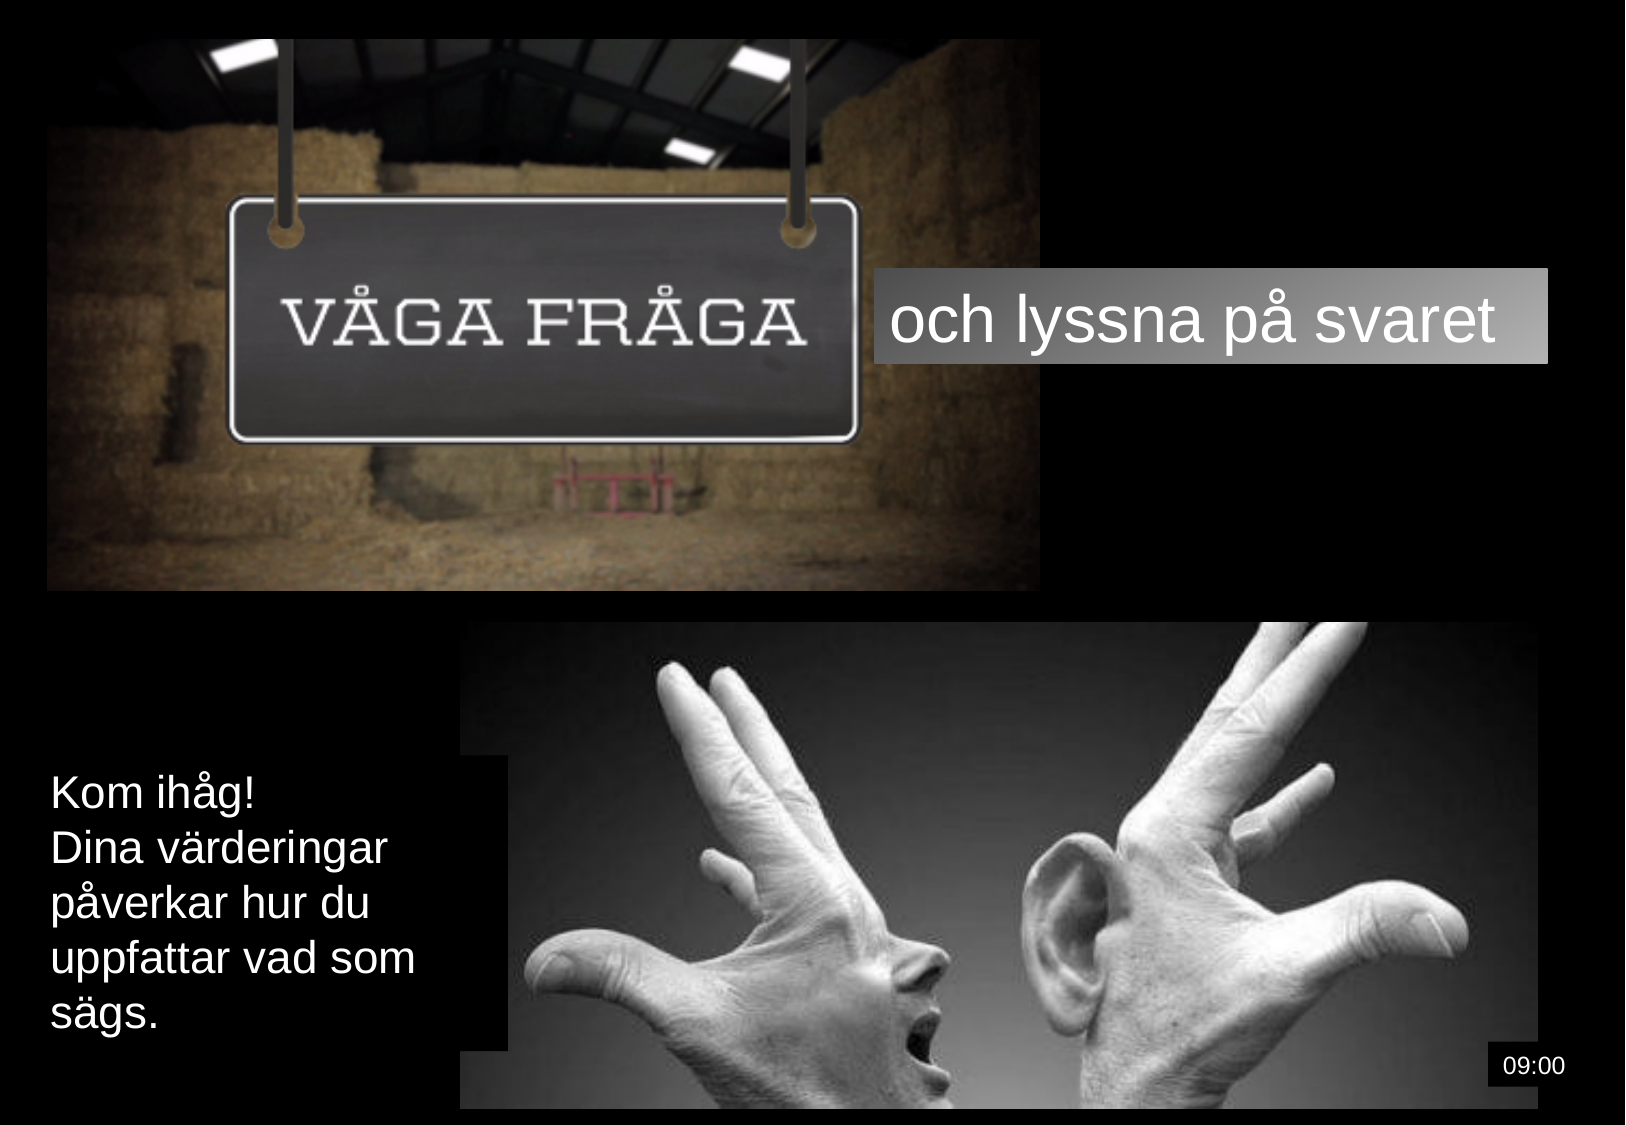

och lyssna på svaret
Kom ihåg!
Dina värderingar påverkar hur du uppfattar vad som sägs.
09:00